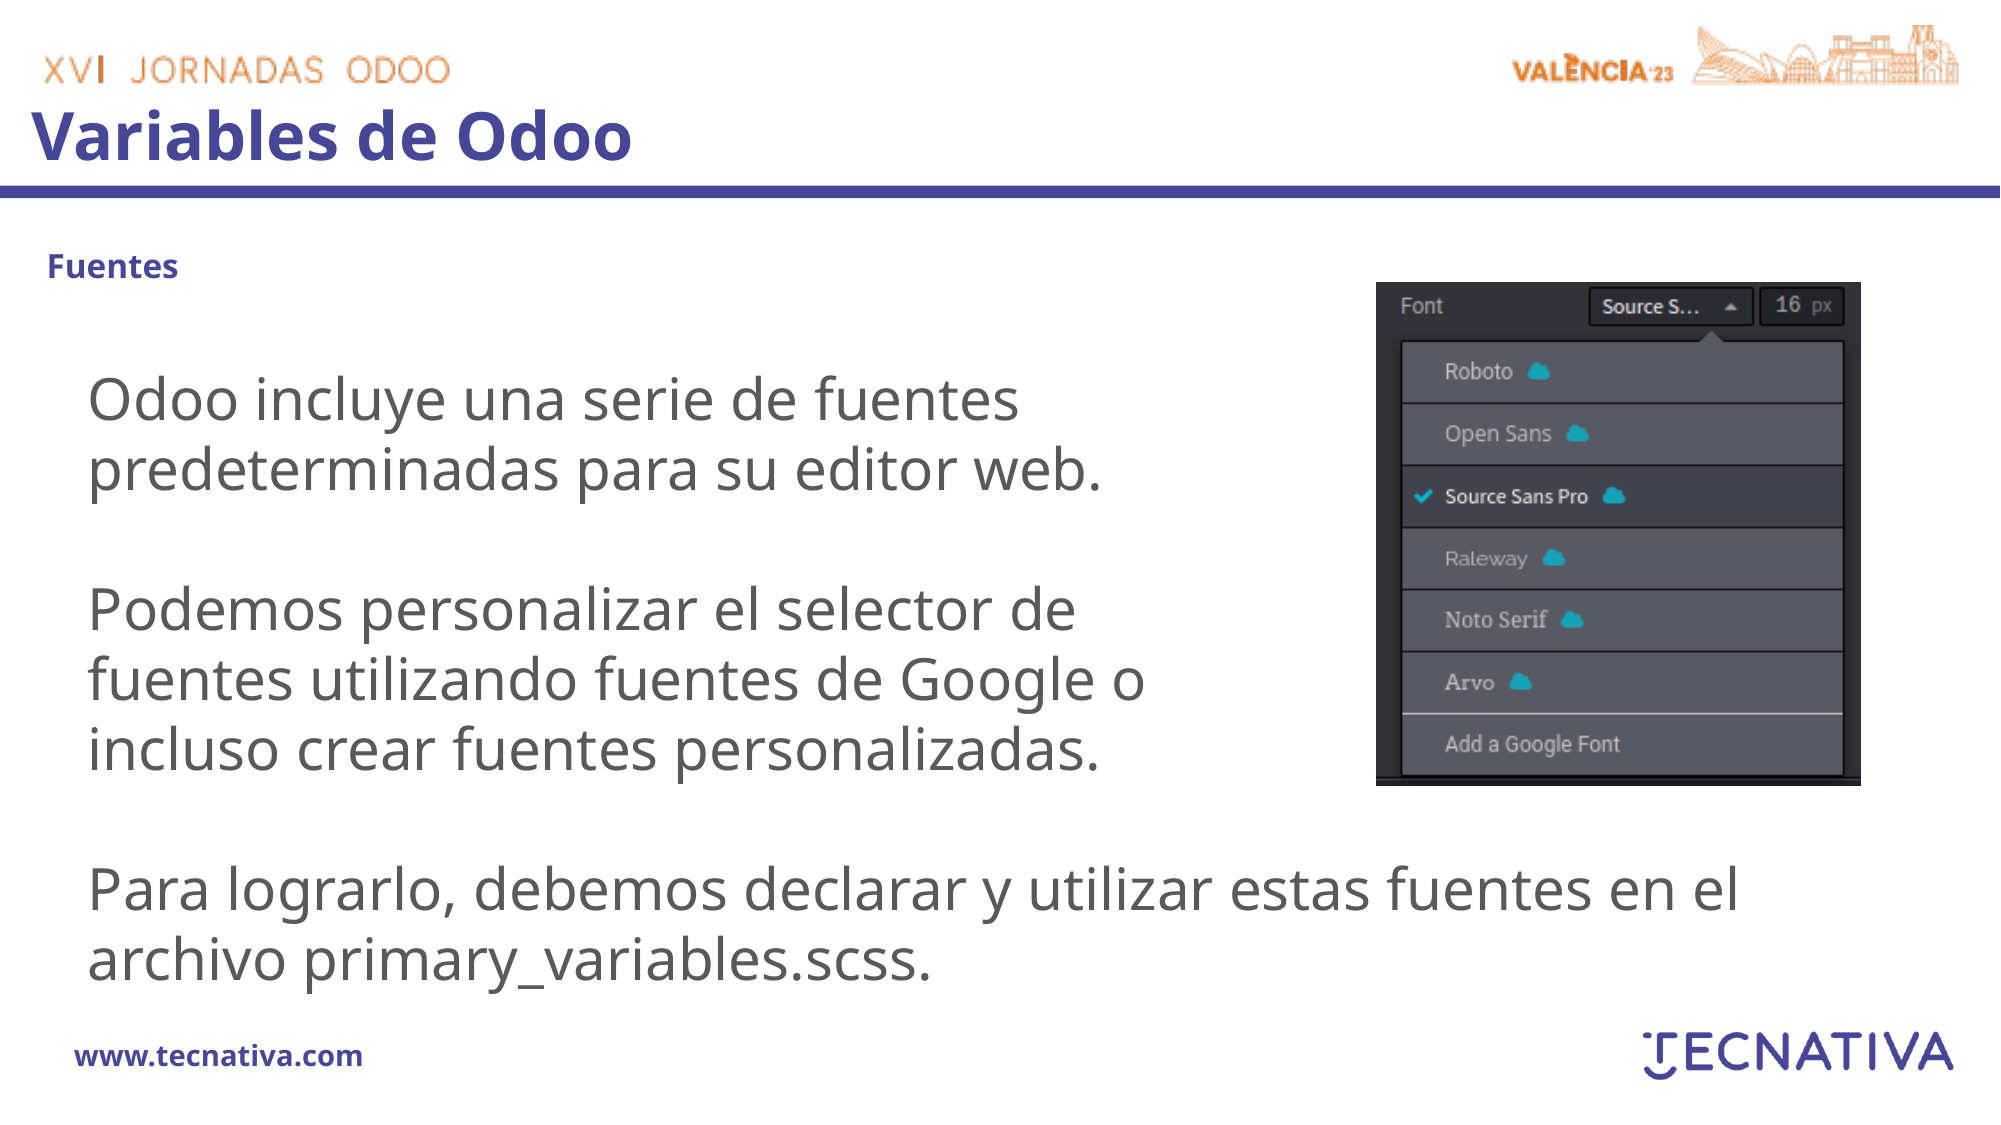

Variables de Odoo
Fuentes
Odoo incluye una serie de fuentes
predeterminadas para su editor web.
Podemos personalizar el selector de
fuentes utilizando fuentes de Google o
incluso crear fuentes personalizadas.
Para lograrlo, debemos declarar y utilizar estas fuentes en el archivo primary_variables.scss.
www.tecnativa.com